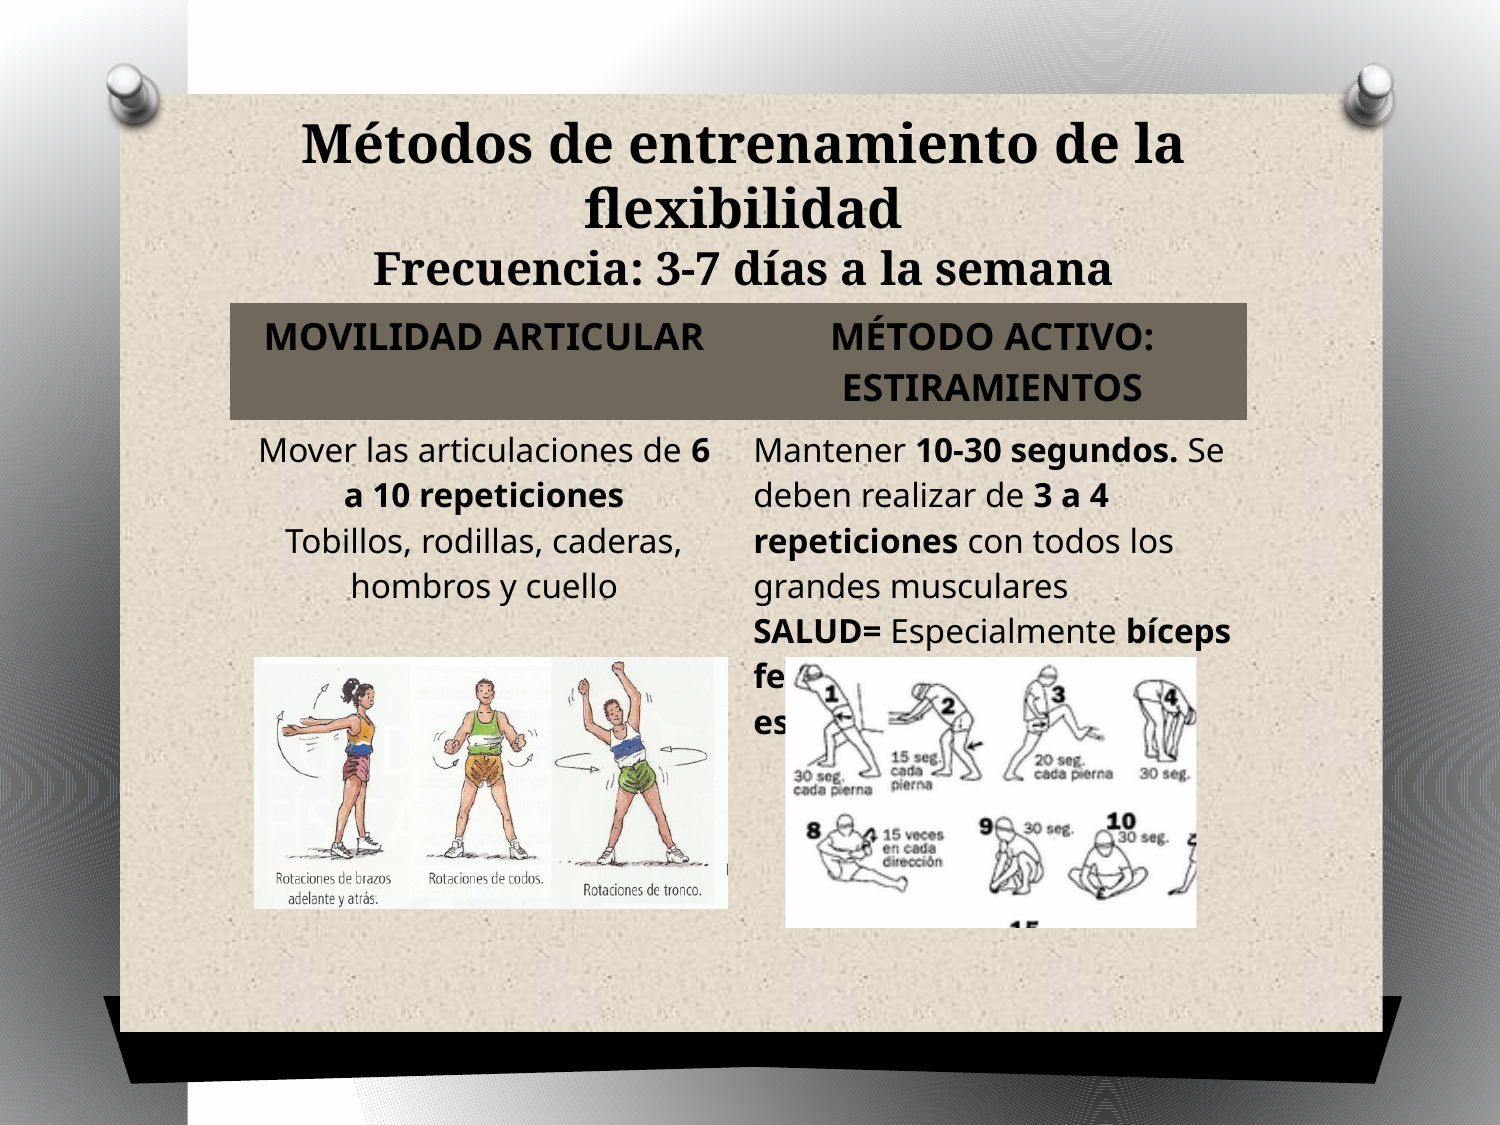

# Métodos de entrenamiento de la flexibilidad Frecuencia: 3-7 días a la semana
| MOVILIDAD ARTICULAR | MÉTODO ACTIVO: ESTIRAMIENTOS |
| --- | --- |
| Mover las articulaciones de 6 a 10 repeticiones Tobillos, rodillas, caderas, hombros y cuello | Mantener 10-30 segundos. Se deben realizar de 3 a 4 repeticiones con todos los grandes musculares SALUD= Especialmente bíceps femoral y músculos de la espalda. |